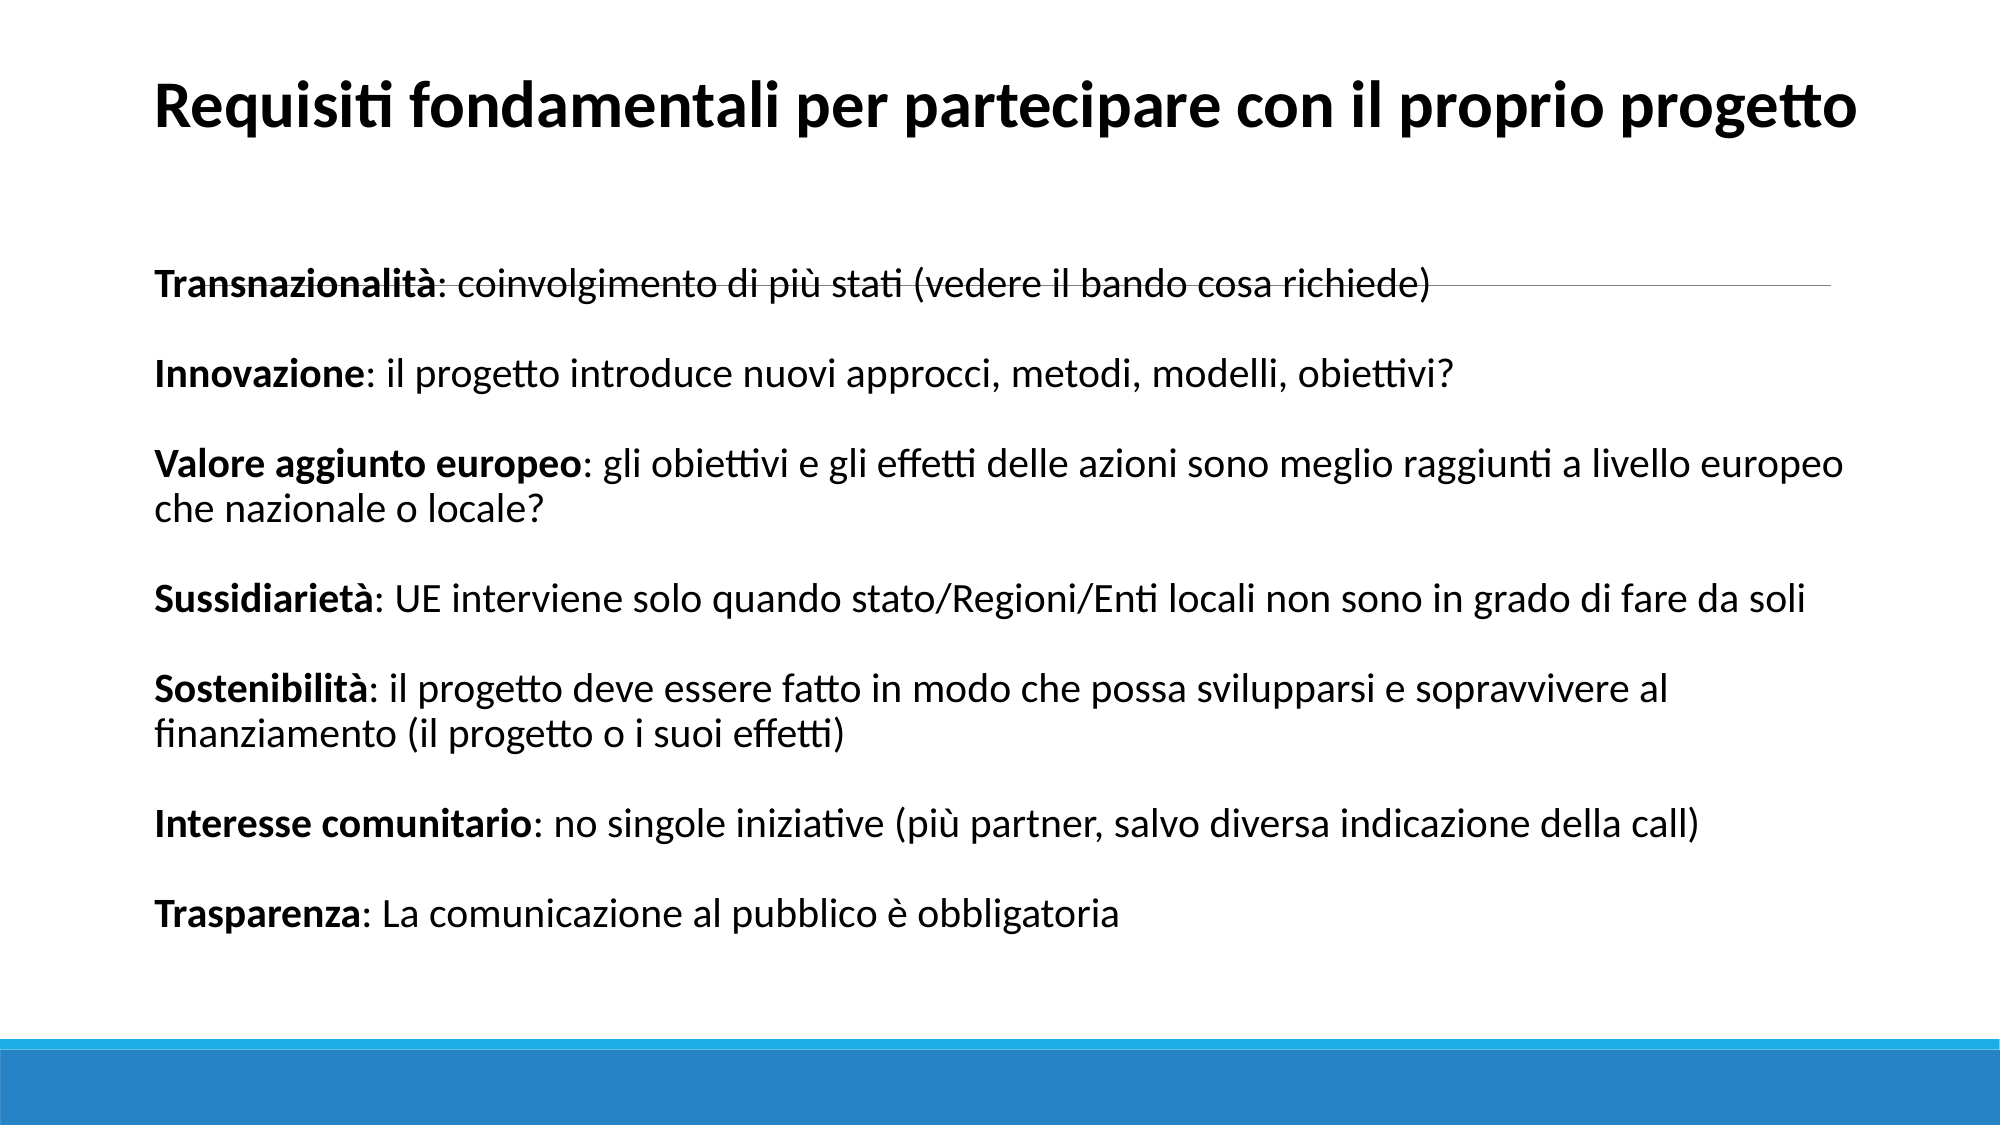

Requisiti fondamentali per partecipare con il proprio progetto
Transnazionalità: coinvolgimento di più stati (vedere il bando cosa richiede)
Innovazione: il progetto introduce nuovi approcci, metodi, modelli, obiettivi?
Valore aggiunto europeo: gli obiettivi e gli effetti delle azioni sono meglio raggiunti a livello europeo che nazionale o locale?
Sussidiarietà: UE interviene solo quando stato/Regioni/Enti locali non sono in grado di fare da soli
Sostenibilità: il progetto deve essere fatto in modo che possa svilupparsi e sopravvivere al finanziamento (il progetto o i suoi effetti)
Interesse comunitario: no singole iniziative (più partner, salvo diversa indicazione della call)
Trasparenza: La comunicazione al pubblico è obbligatoria